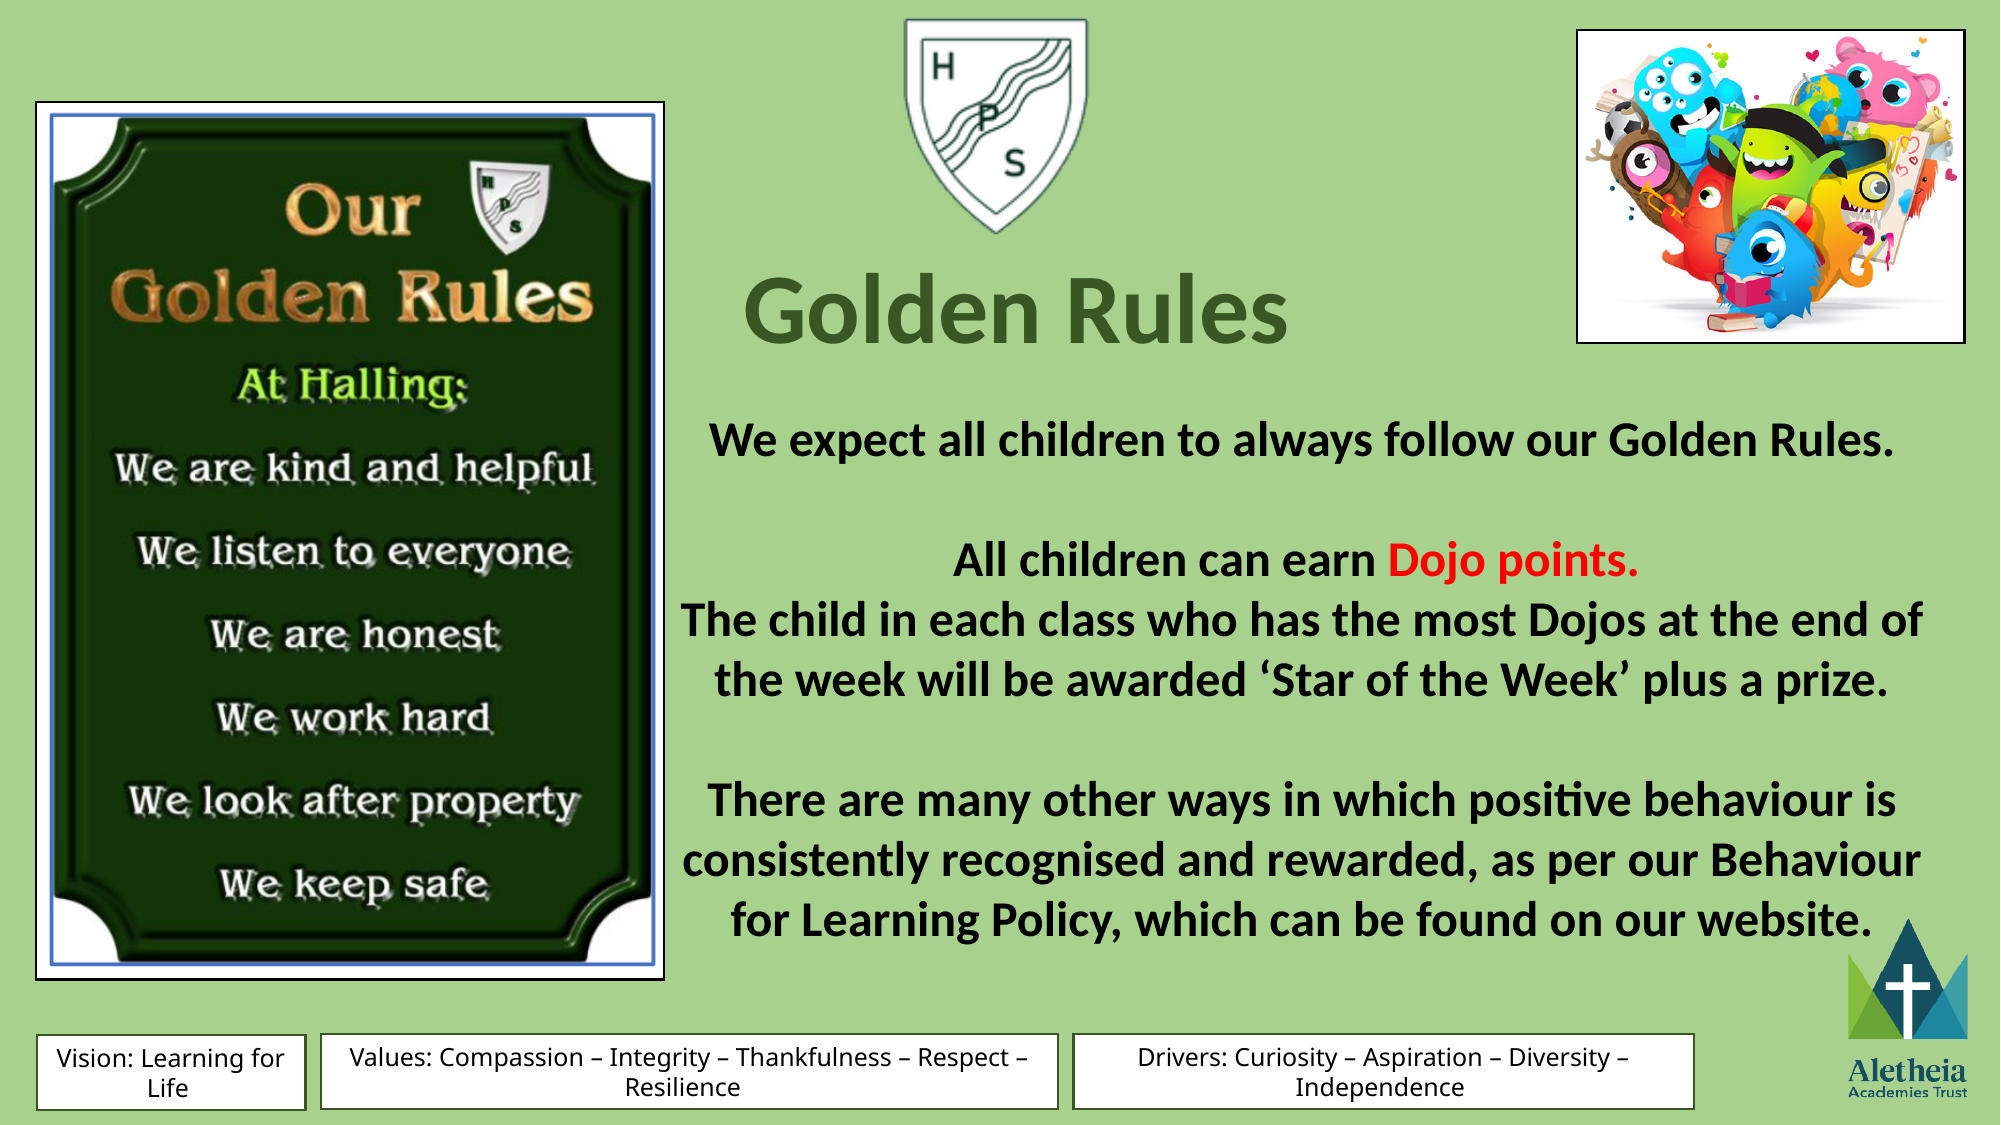

Golden Rules
We expect all children to always follow our Golden Rules.
All children can earn Dojo points.
The child in each class who has the most Dojos at the end of the week will be awarded ‘Star of the Week’ plus a prize.
There are many other ways in which positive behaviour is consistently recognised and rewarded, as per our Behaviour for Learning Policy, which can be found on our website.
Values: Compassion – Integrity – Thankfulness – Respect – Resilience
Drivers: Curiosity – Aspiration – Diversity – Independence
Vision: Learning for Life